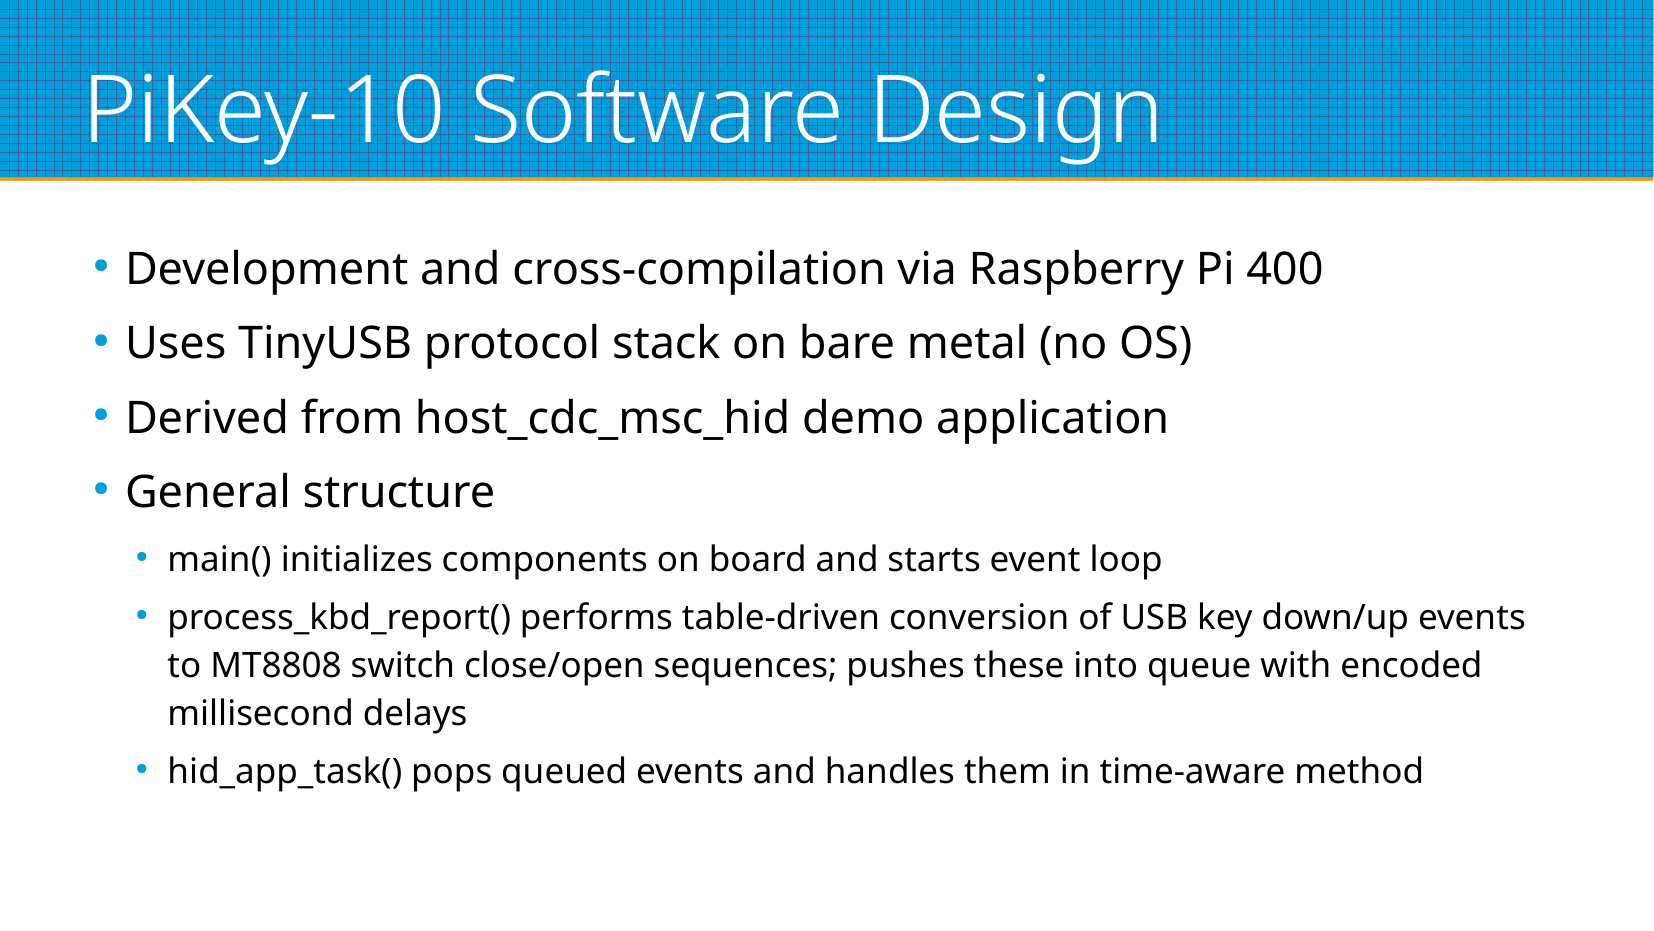

# PiKey-10 Software Design
Development and cross-compilation via Raspberry Pi 400
Uses TinyUSB protocol stack on bare metal (no OS)
Derived from host_cdc_msc_hid demo application
General structure
main() initializes components on board and starts event loop
process_kbd_report() performs table-driven conversion of USB key down/up events to MT8808 switch close/open sequences; pushes these into queue with encoded millisecond delays
hid_app_task() pops queued events and handles them in time-aware method